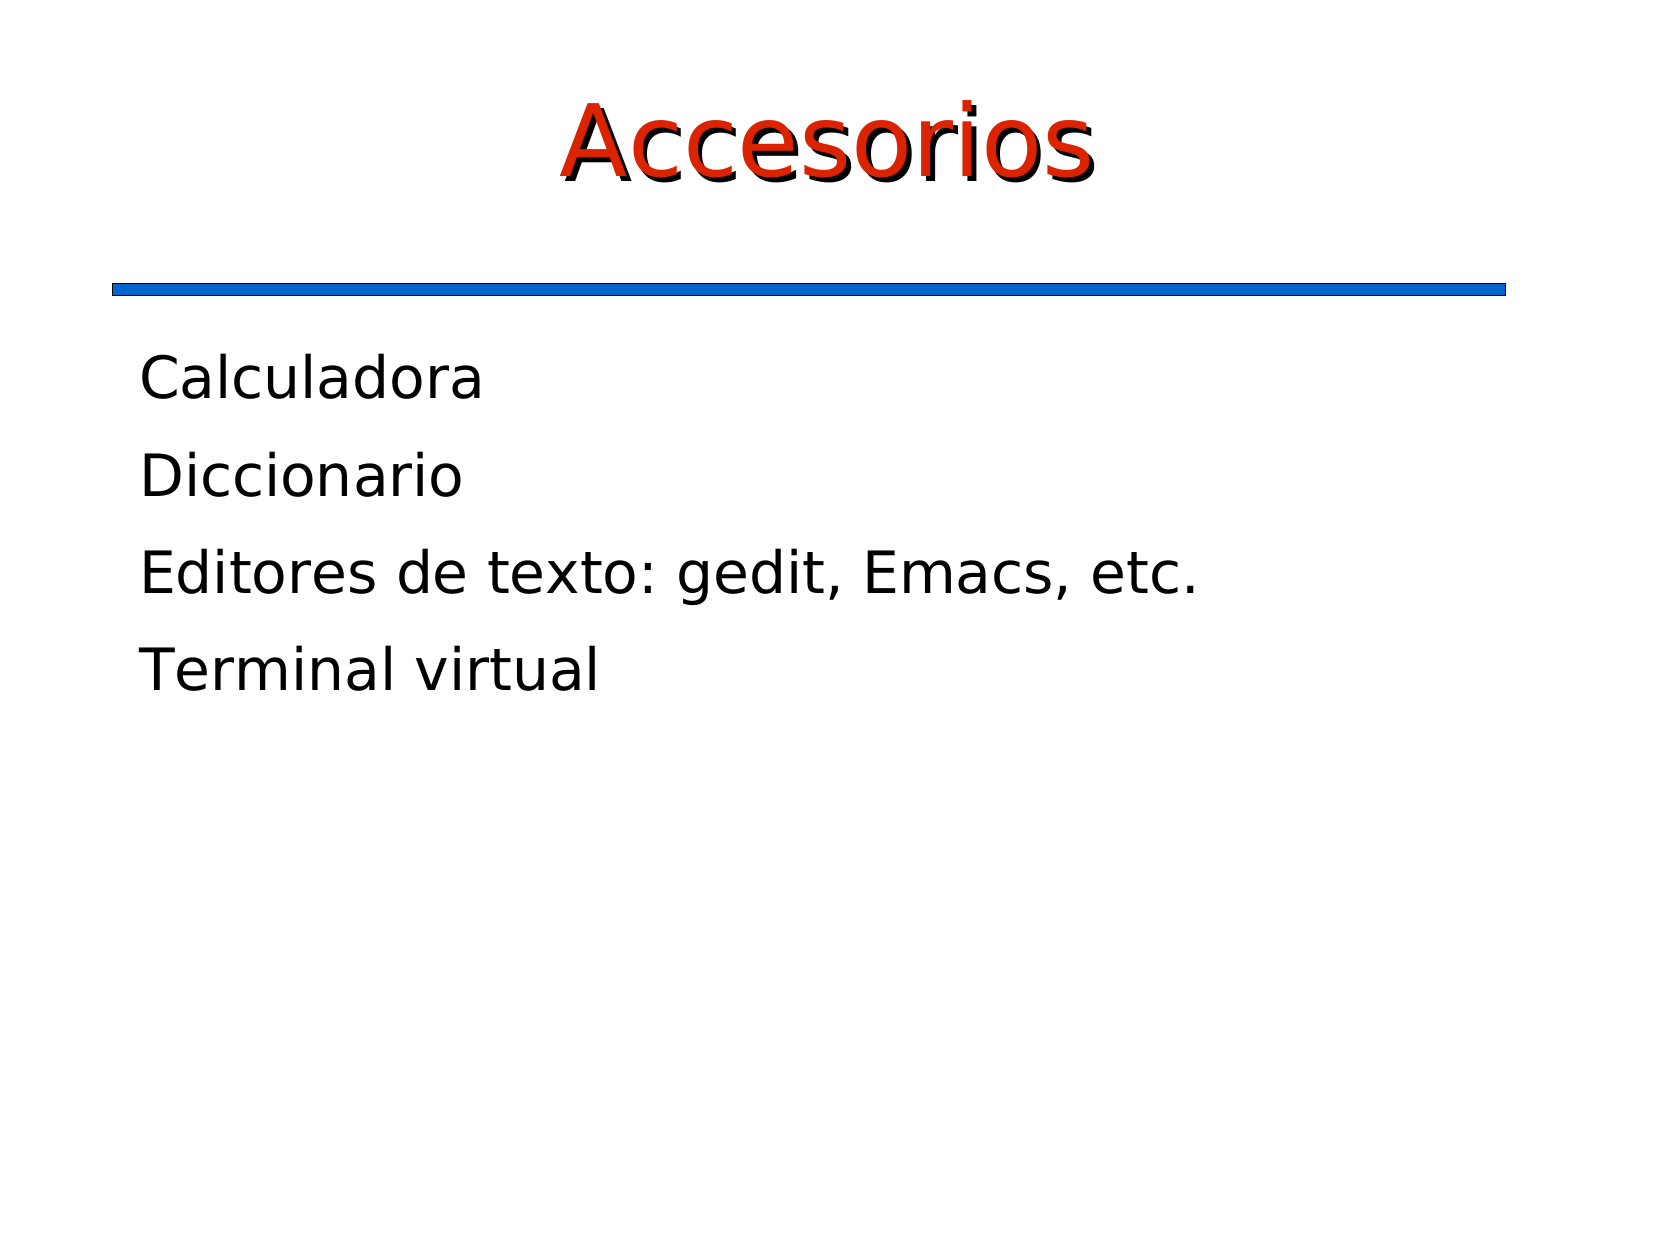

# Accesorios
Calculadora
Diccionario
Editores de texto: gedit, Emacs, etc.
Terminal virtual